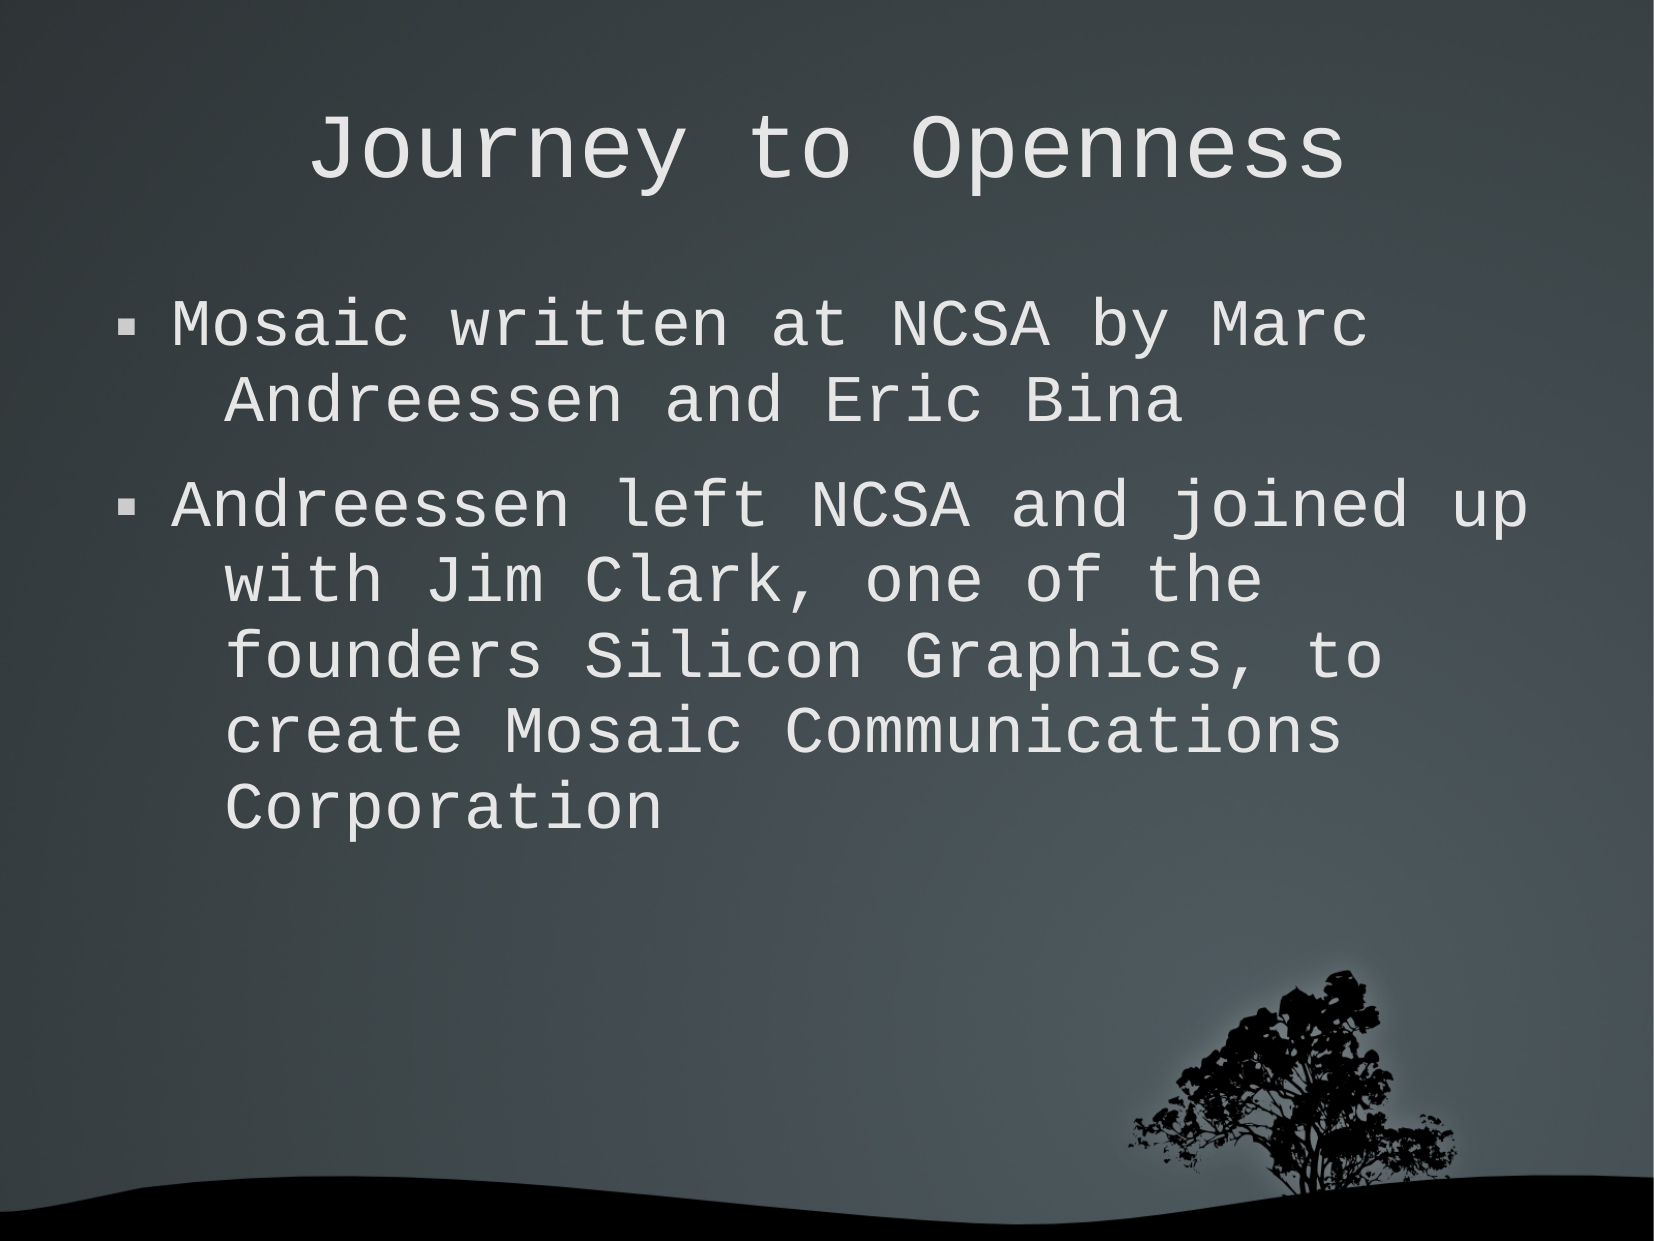

# Journey to Openness
Mosaic written at NCSA by Marc Andreessen and Eric Bina
Andreessen left NCSA and joined up with Jim Clark, one of the founders Silicon Graphics, to create Mosaic Communications Corporation